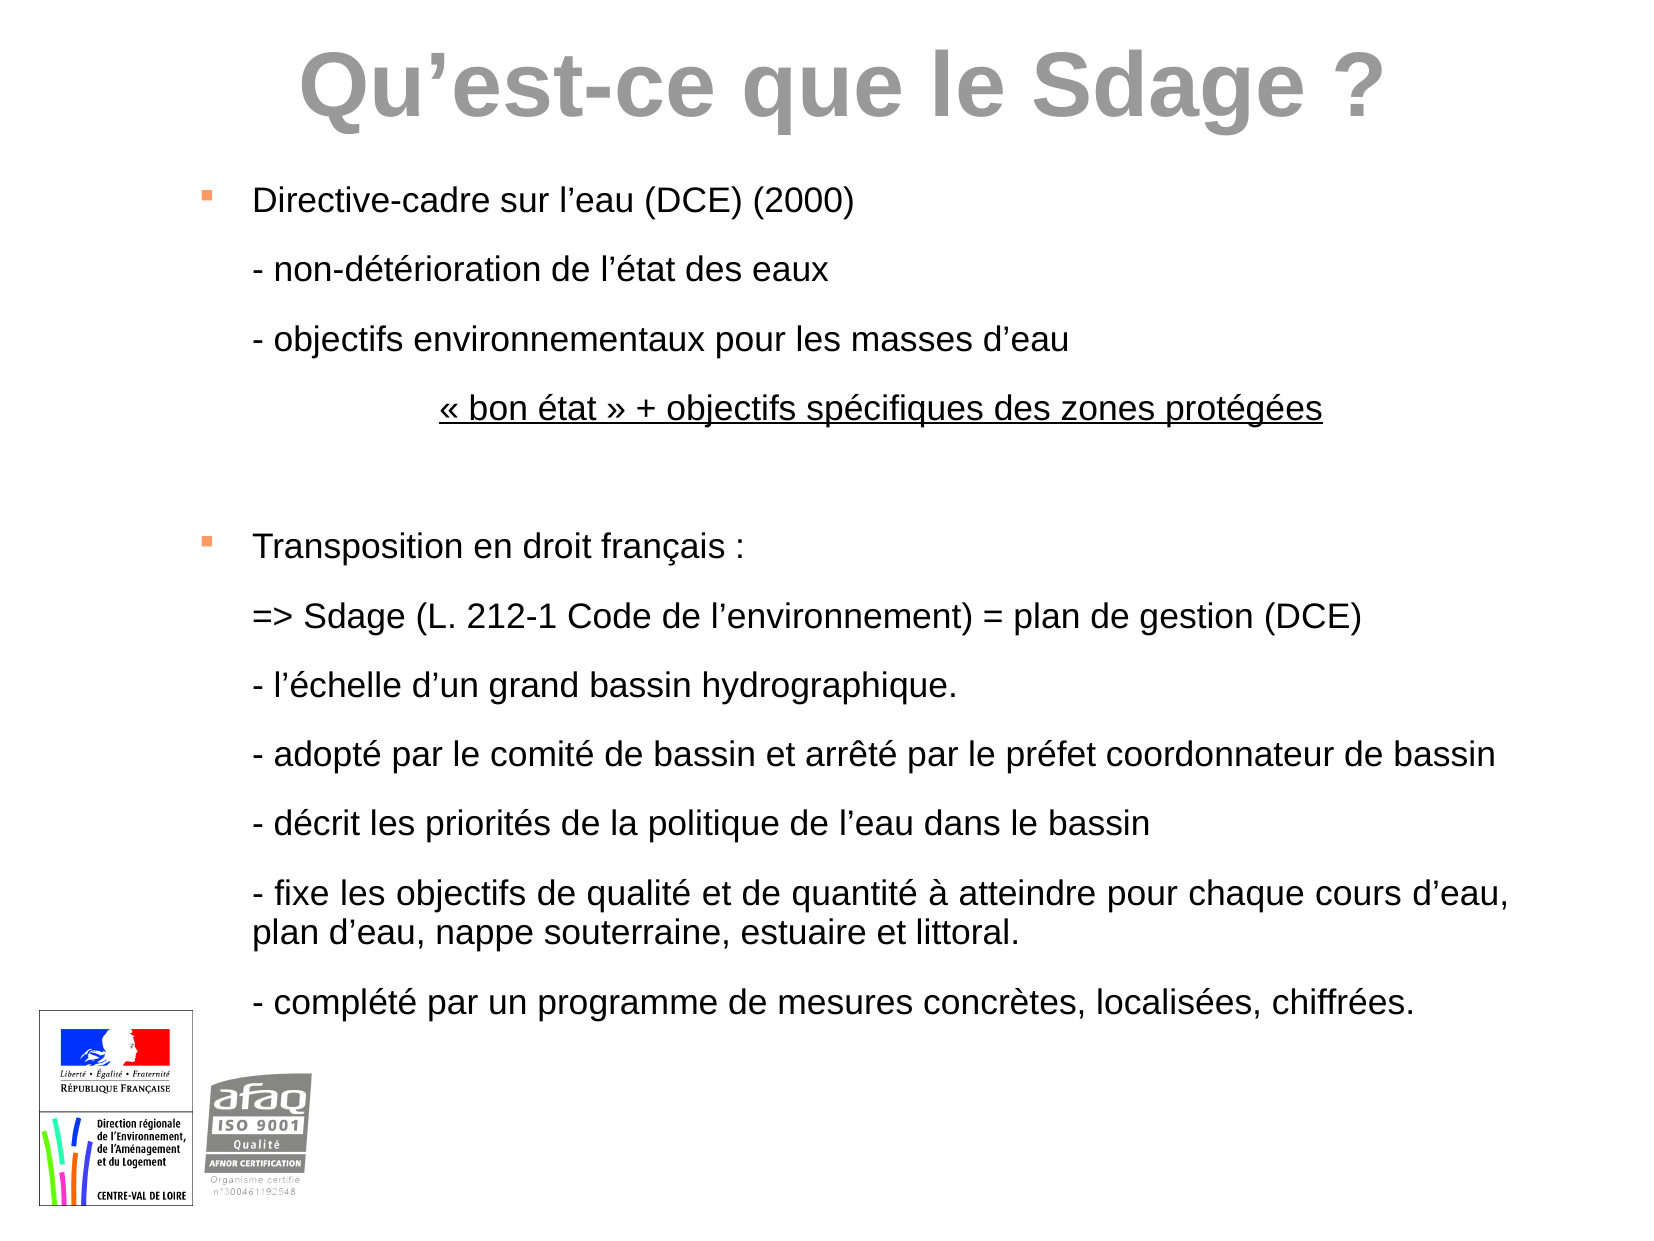

# Qu’est-ce que le Sdage ?
Directive-cadre sur l’eau (DCE) (2000)
- non-détérioration de l’état des eaux
- objectifs environnementaux pour les masses d’eau
« bon état » + objectifs spécifiques des zones protégées
Transposition en droit français :
=> Sdage (L. 212-1 Code de l’environnement) = plan de gestion (DCE)
- l’échelle d’un grand bassin hydrographique.
- adopté par le comité de bassin et arrêté par le préfet coordonnateur de bassin
- décrit les priorités de la politique de l’eau dans le bassin
- fixe les objectifs de qualité et de quantité à atteindre pour chaque cours d’eau, plan d’eau, nappe souterraine, estuaire et littoral.
- complété par un programme de mesures concrètes, localisées, chiffrées.